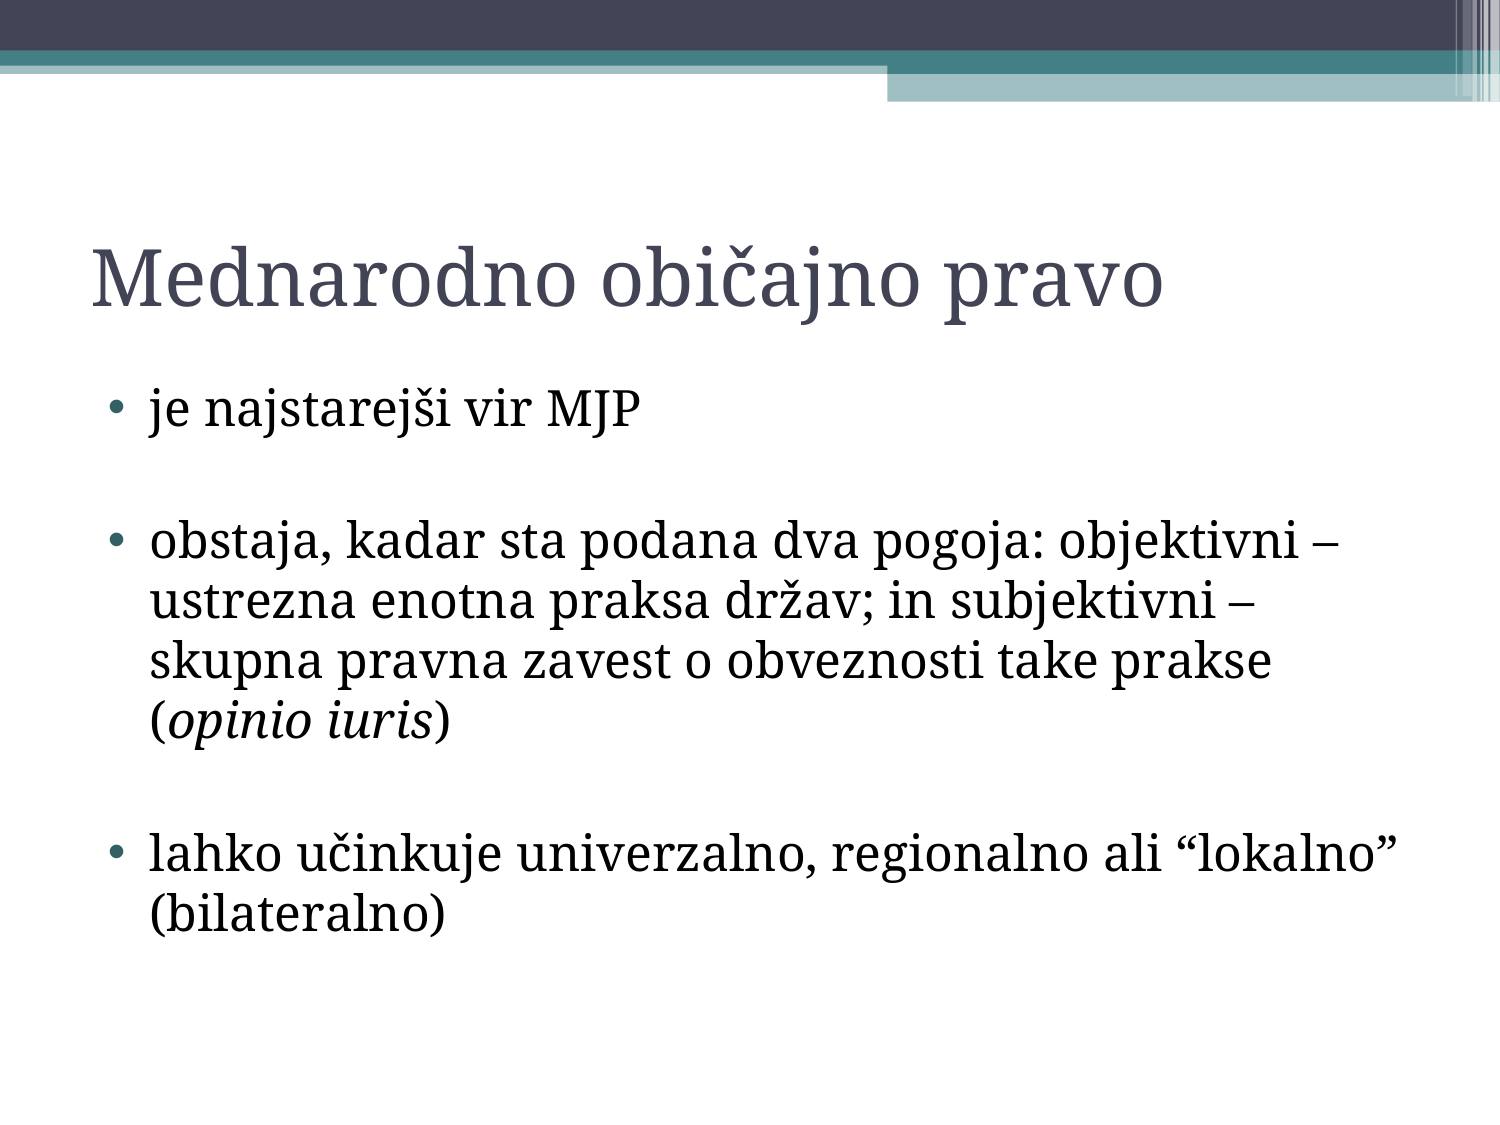

# Mednarodno običajno pravo
je najstarejši vir MJP
obstaja, kadar sta podana dva pogoja: objektivni – ustrezna enotna praksa držav; in subjektivni – skupna pravna zavest o obveznosti take prakse (opinio iuris)
lahko učinkuje univerzalno, regionalno ali “lokalno” (bilateralno)